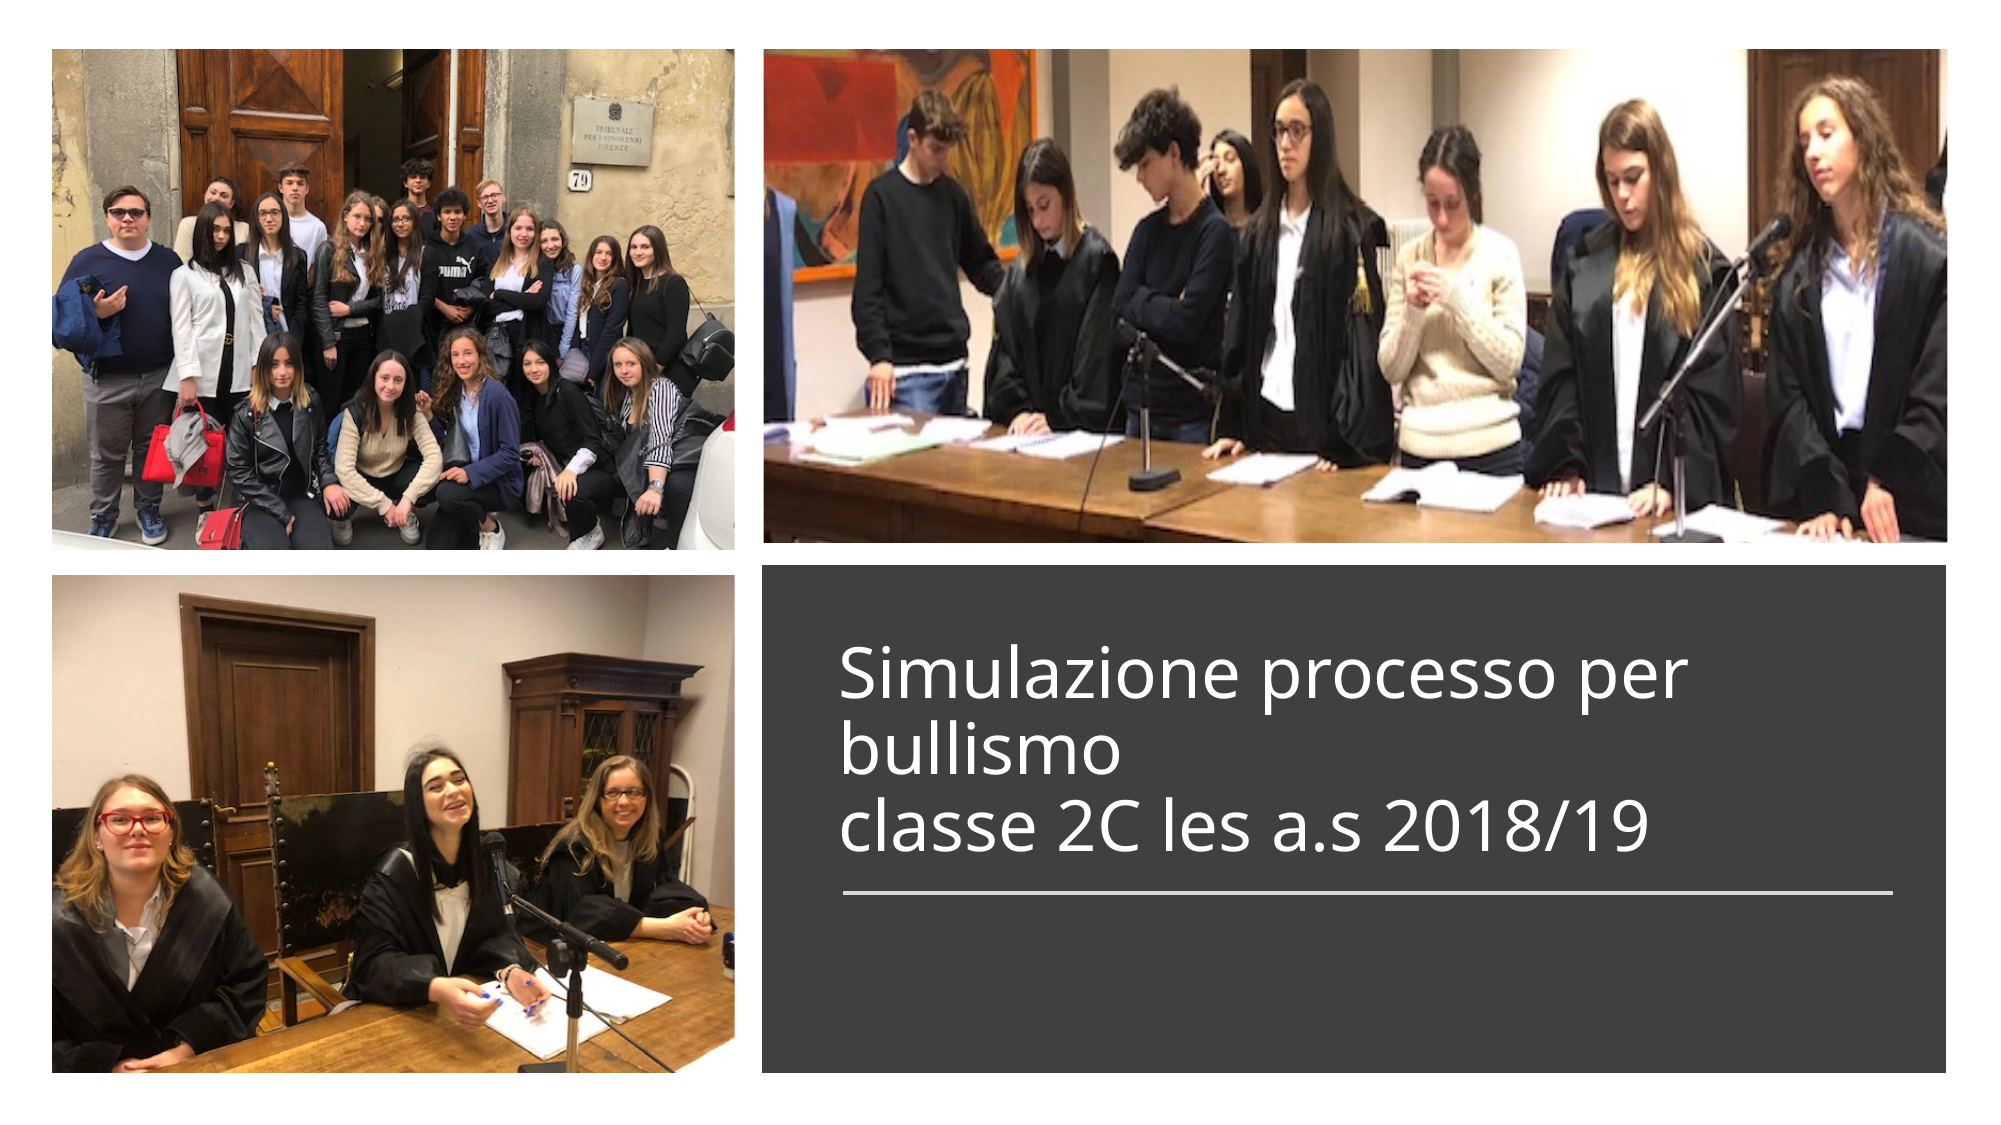

# Simulazione processo per bullismo classe 2C les a.s 2018/19